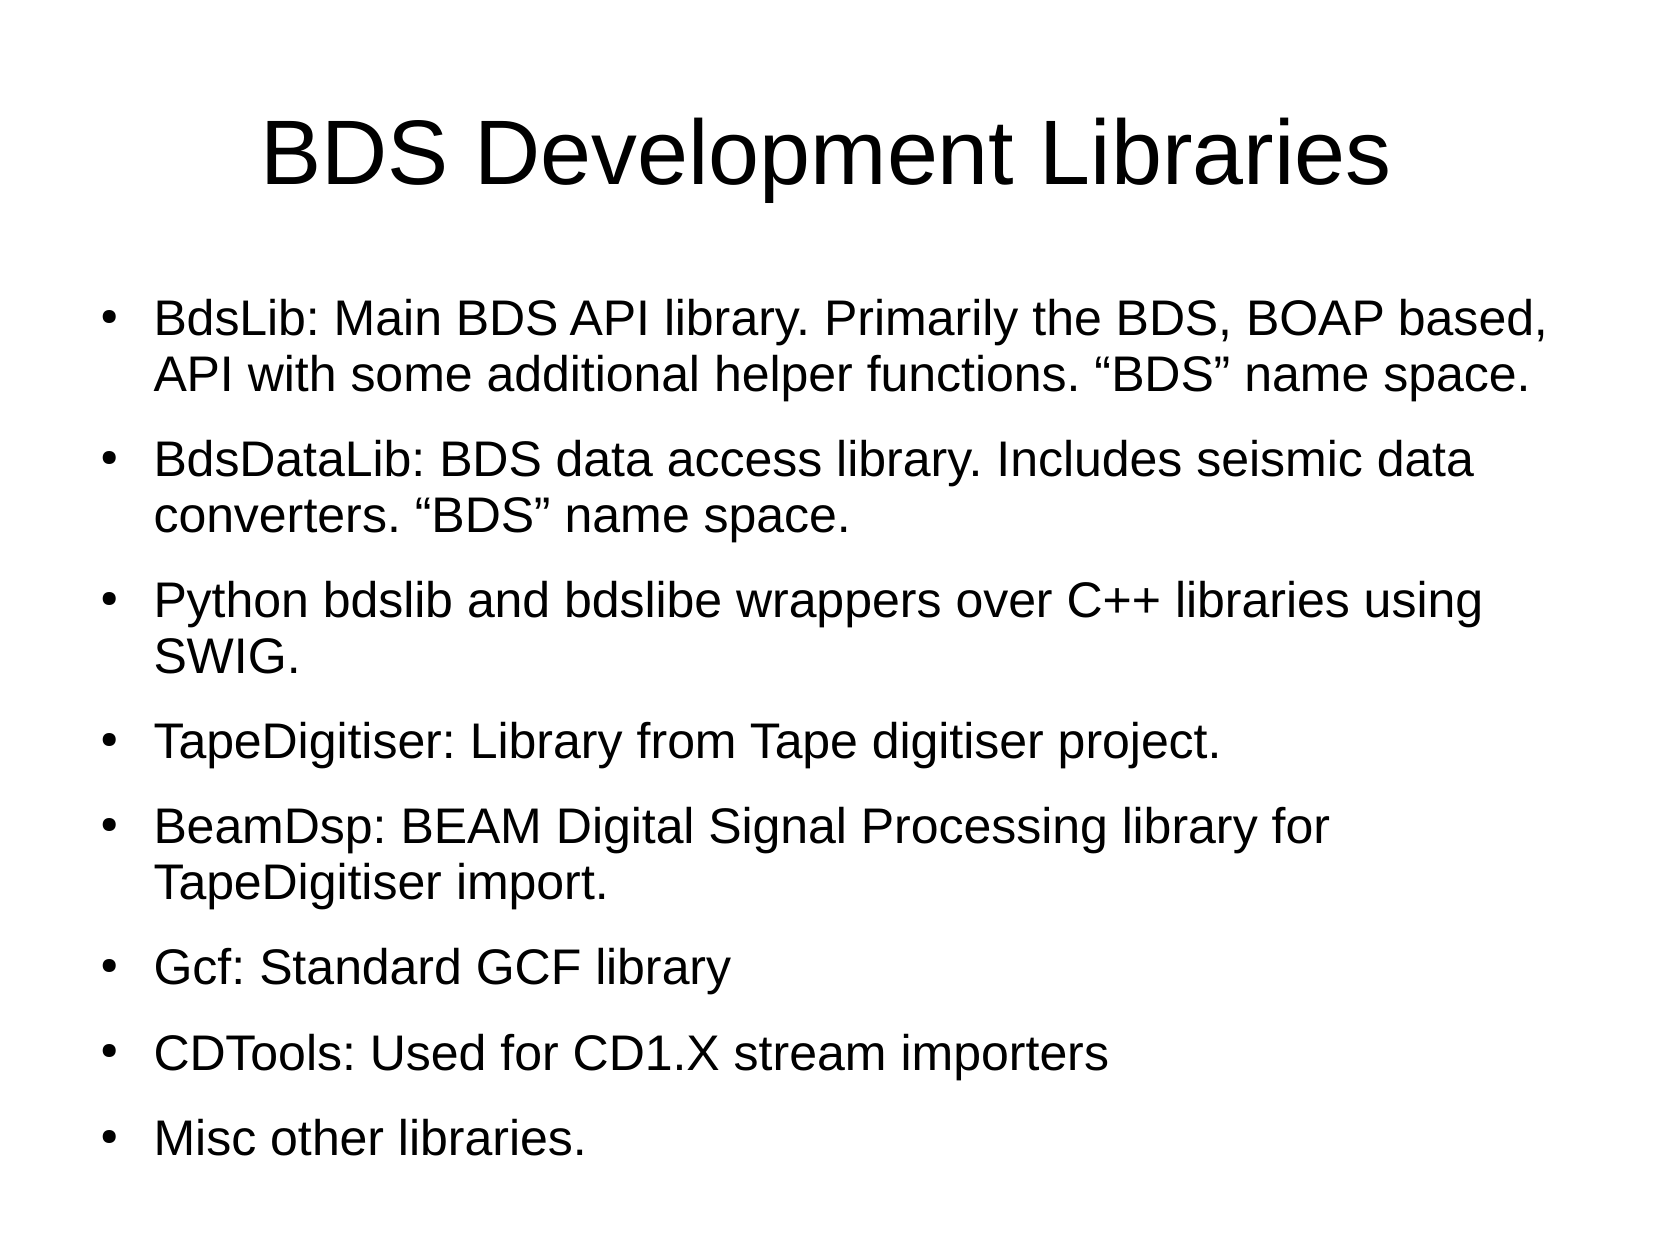

# BDS Development Libraries
BdsLib: Main BDS API library. Primarily the BDS, BOAP based, API with some additional helper functions. “BDS” name space.
BdsDataLib: BDS data access library. Includes seismic data converters. “BDS” name space.
Python bdslib and bdslibe wrappers over C++ libraries using SWIG.
TapeDigitiser: Library from Tape digitiser project.
BeamDsp: BEAM Digital Signal Processing library for TapeDigitiser import.
Gcf: Standard GCF library
CDTools: Used for CD1.X stream importers
Misc other libraries.